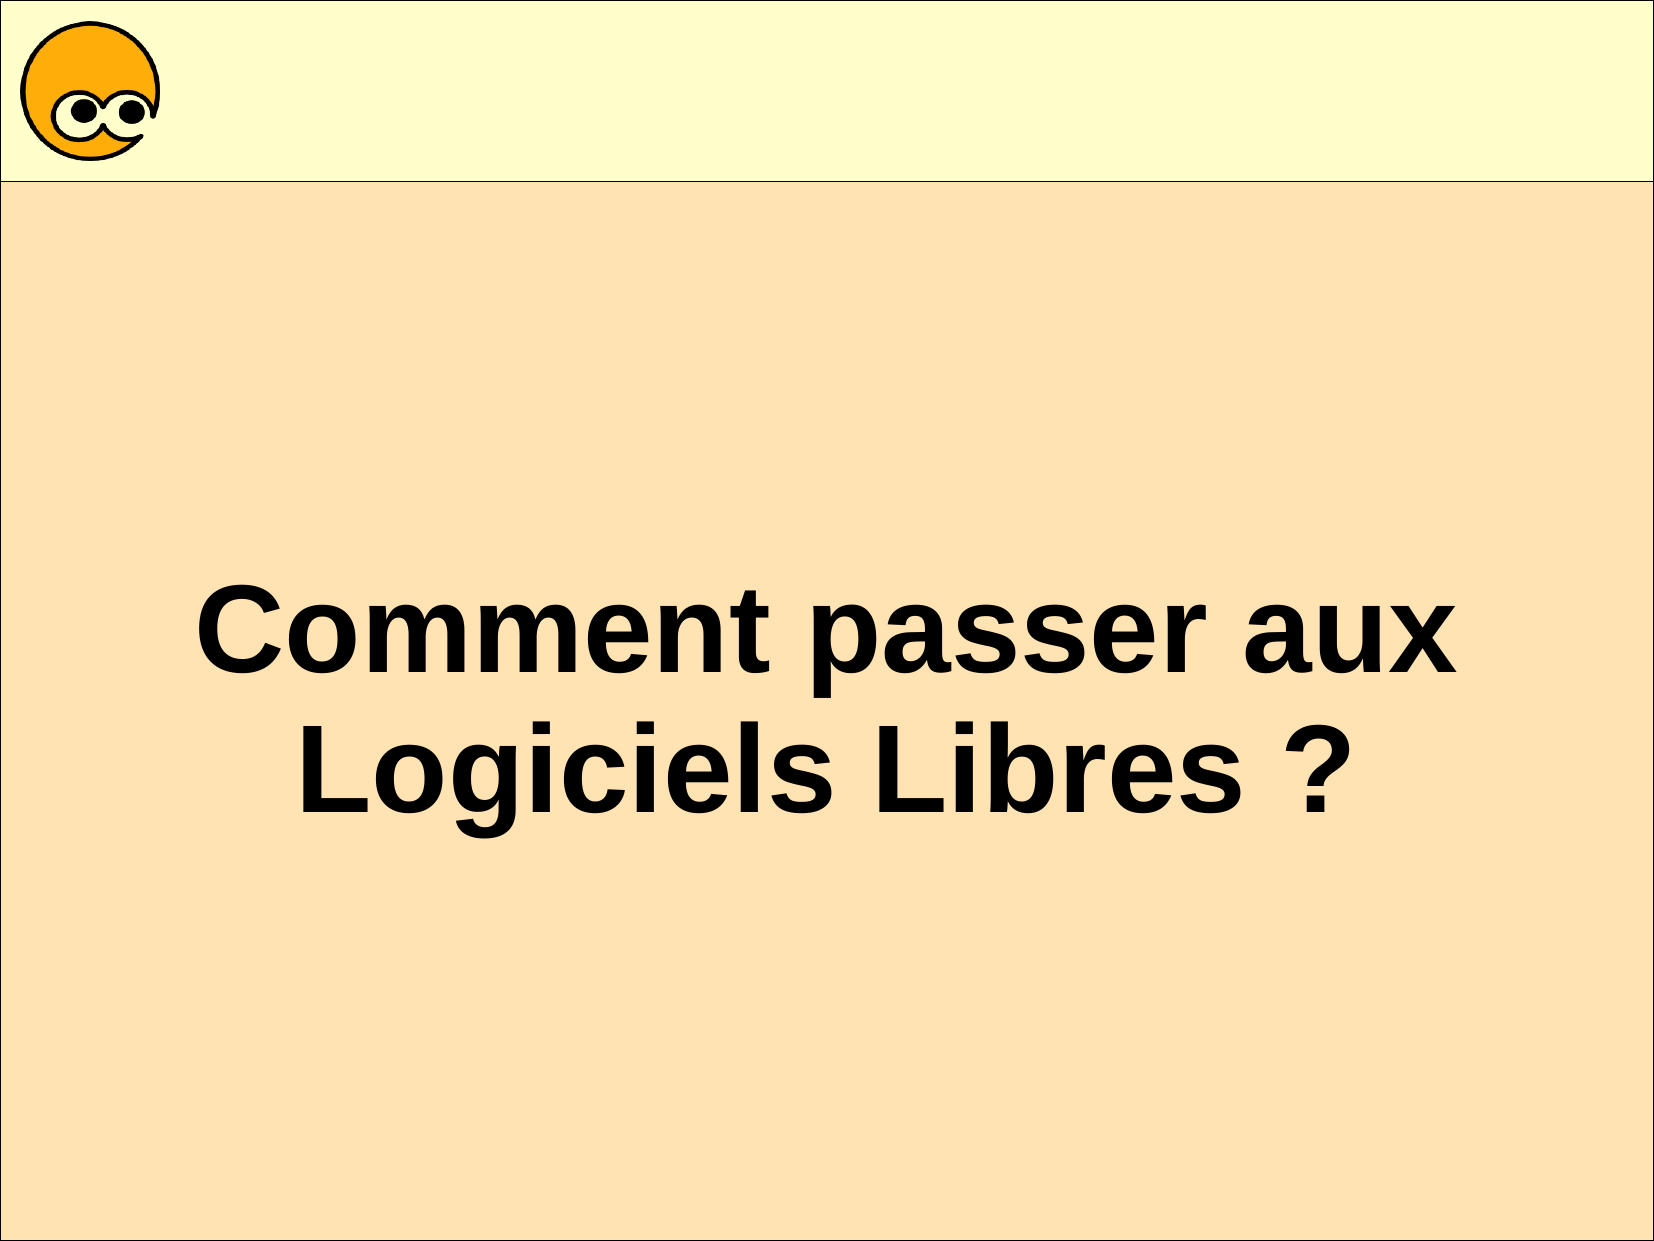

# Comment passer aux Logiciels Libres ?